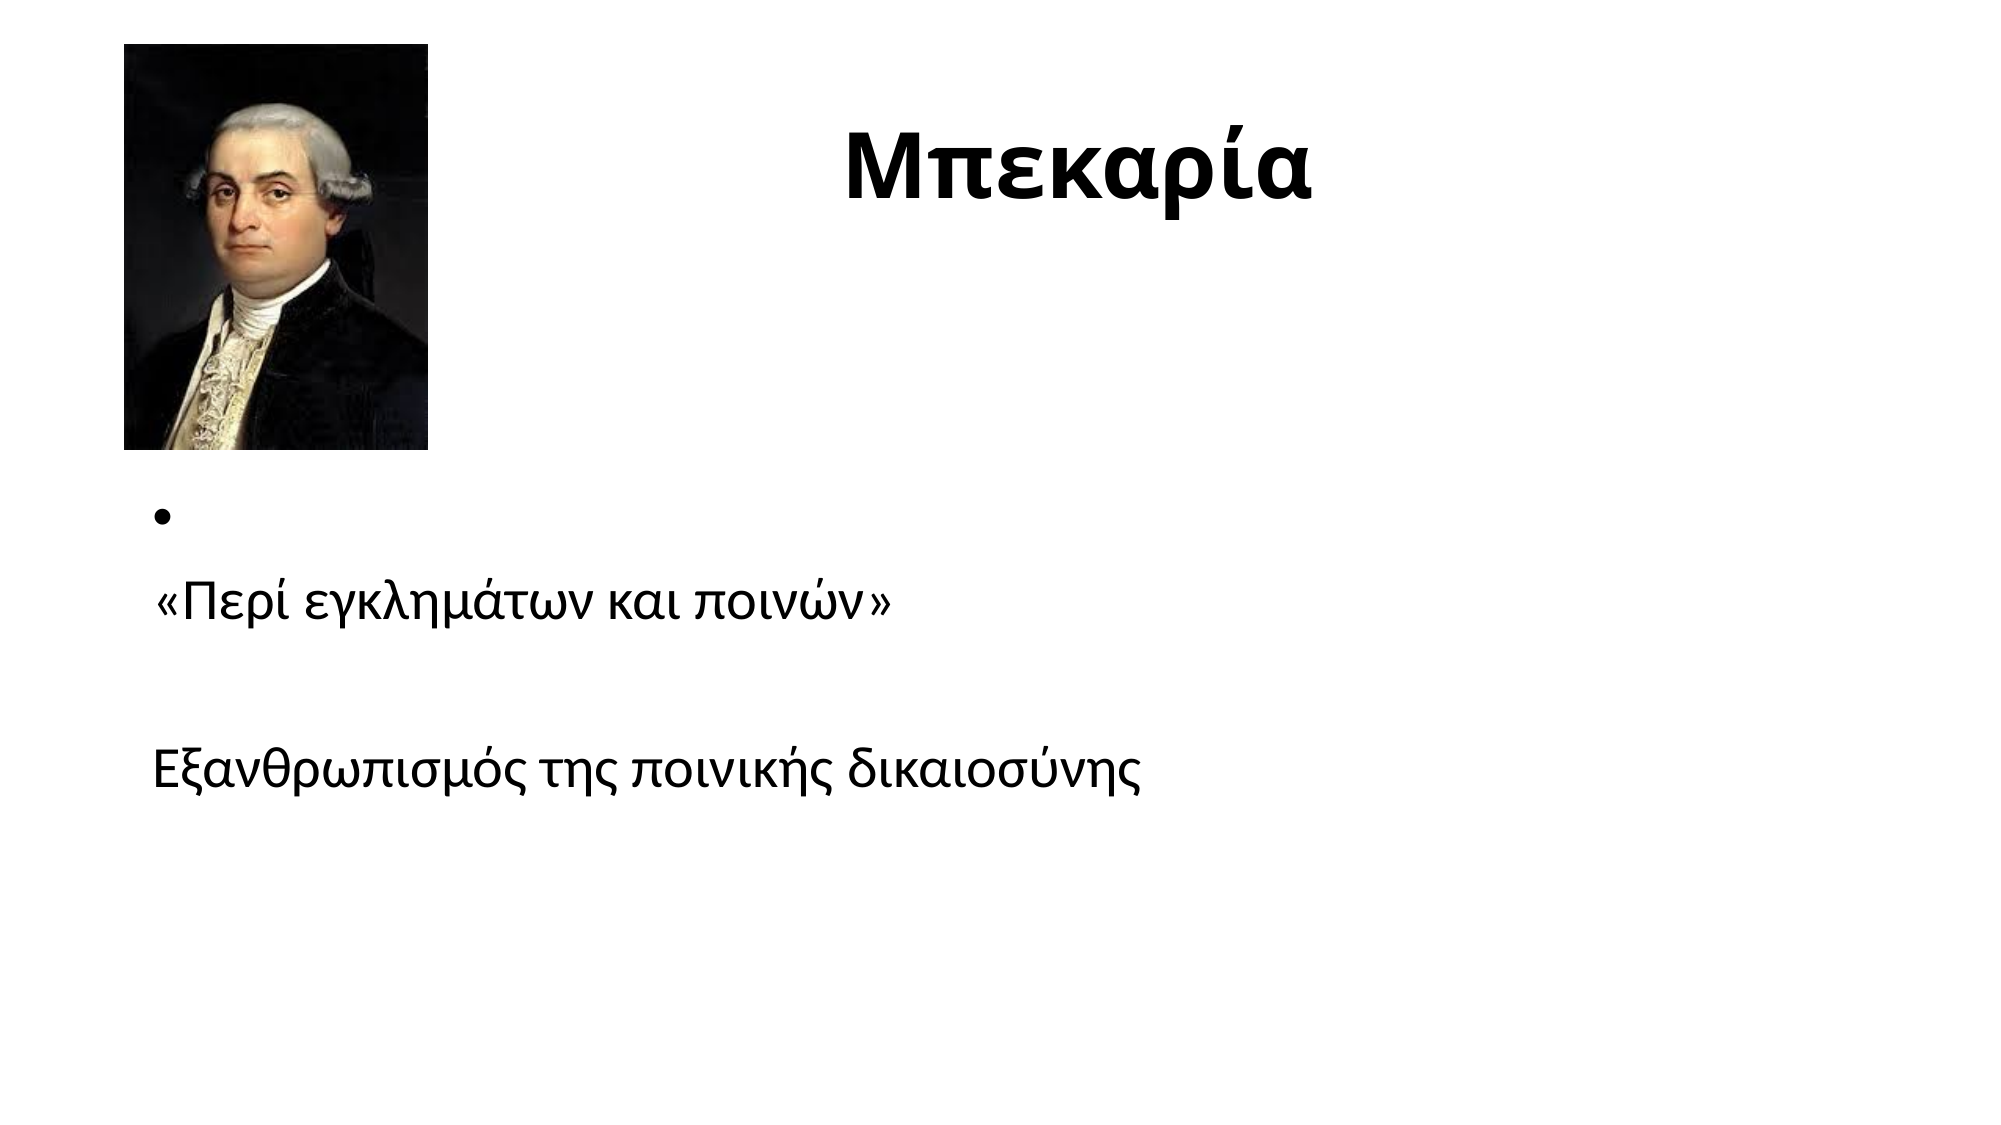

# Μπεκαρία
«Περί εγκλημάτων και ποινών»
Εξανθρωπισμός της ποινικής δικαιοσύνης